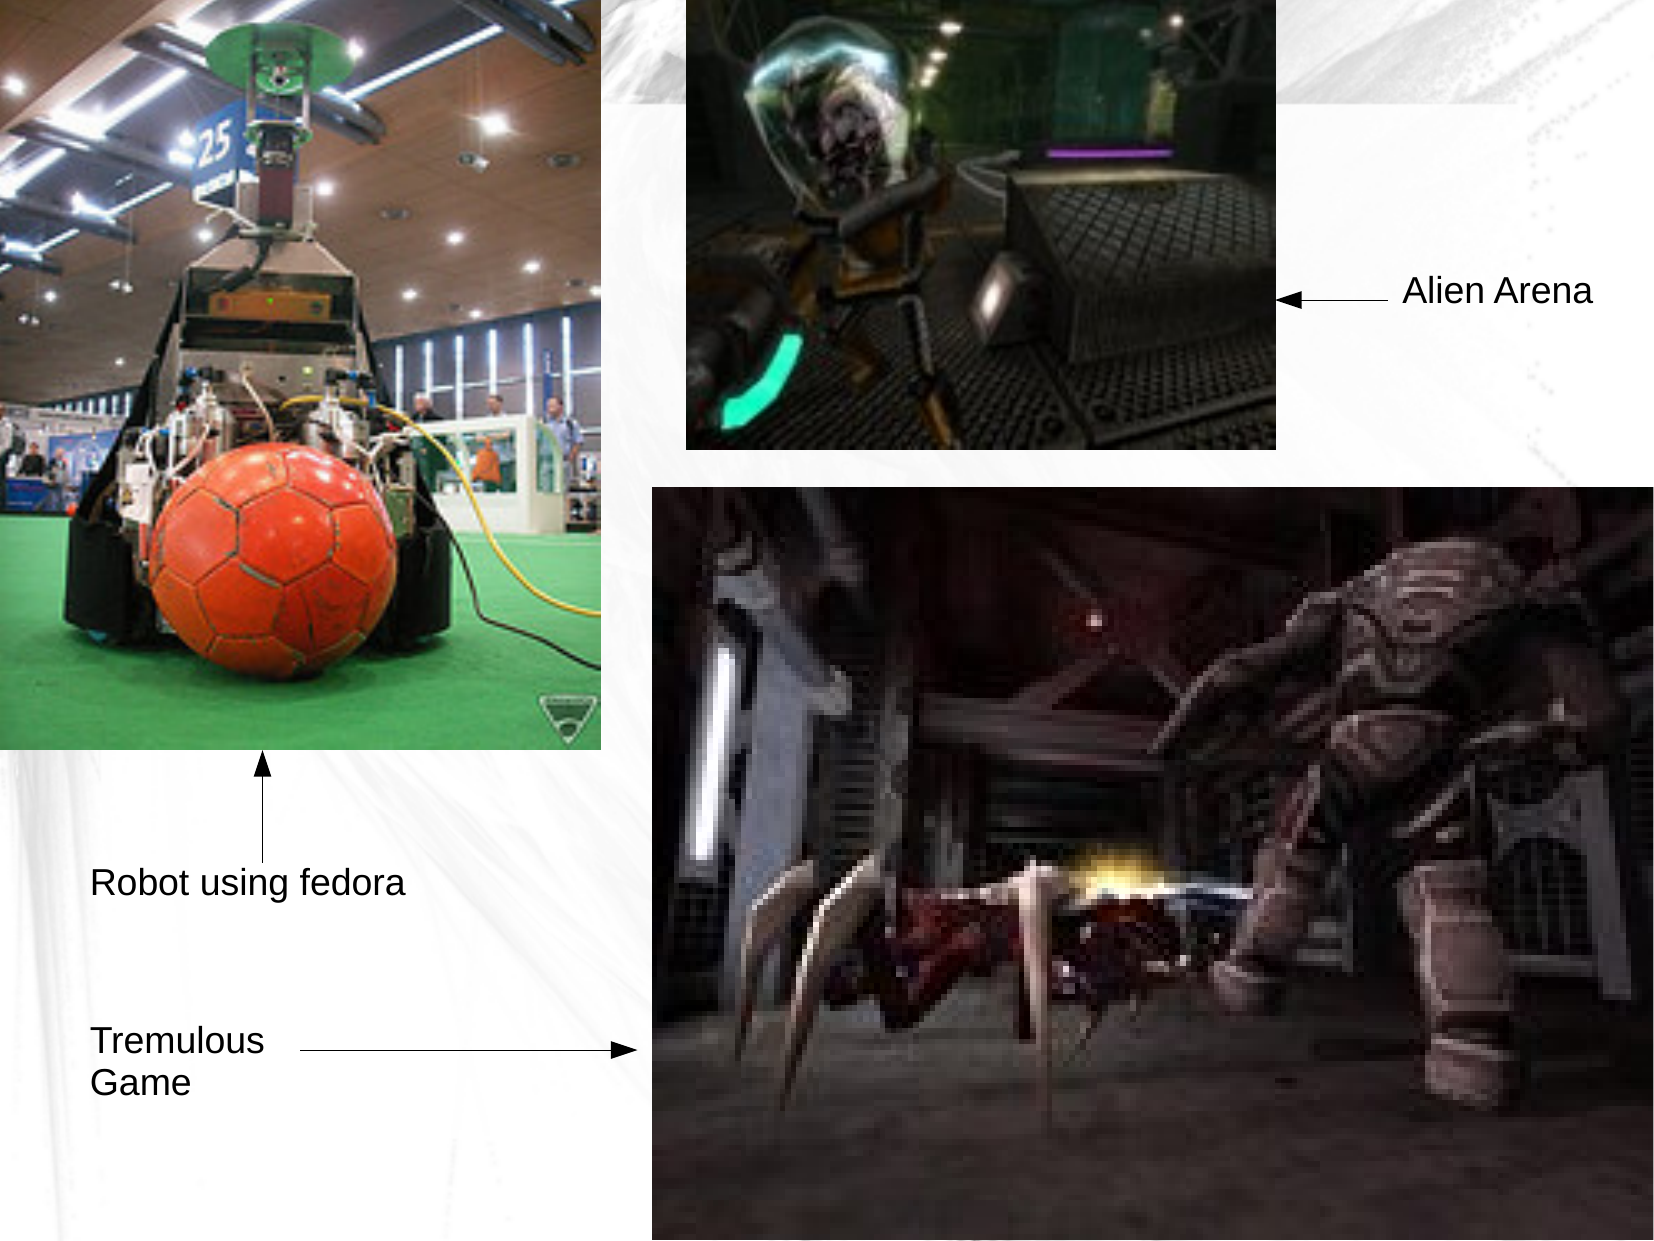

Alien Arena
Robot using fedora
Tremulous
Game